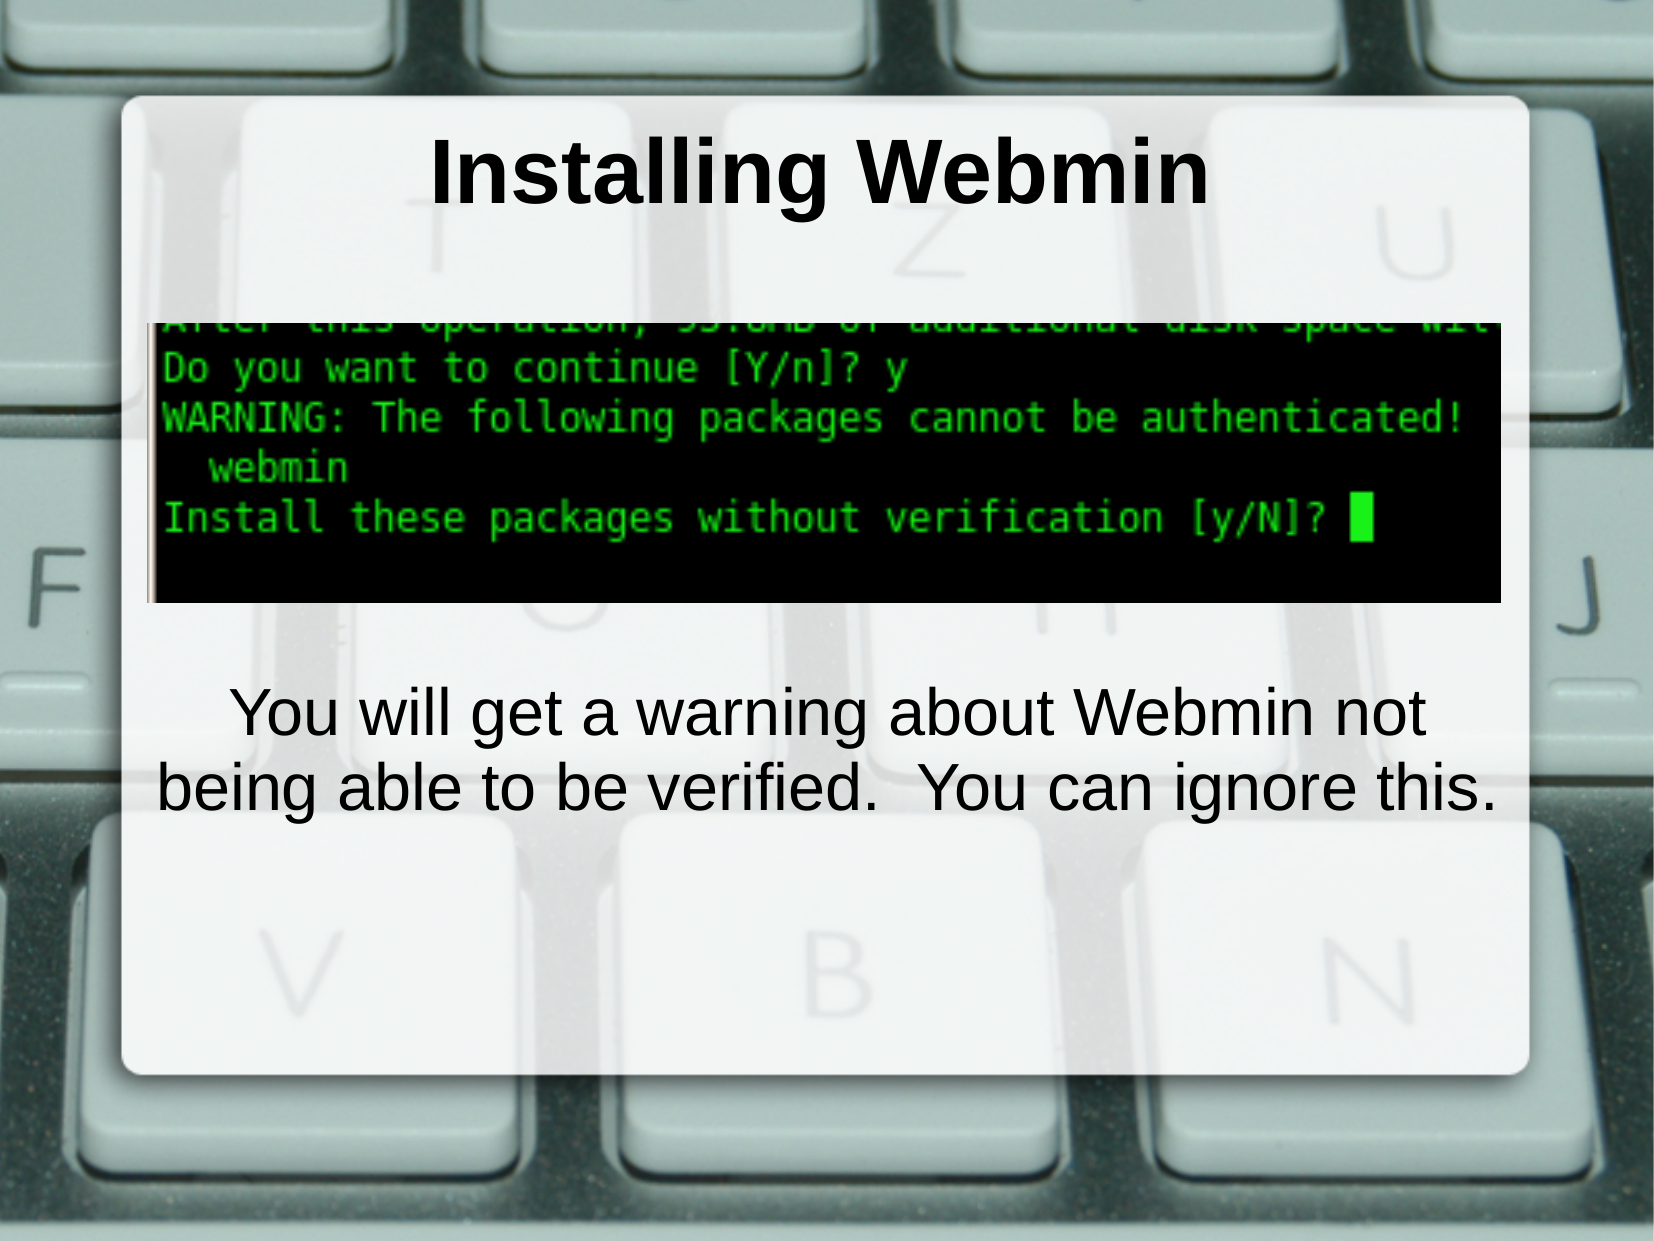

# Installing Webmin
You will get a warning about Webmin not being able to be verified. You can ignore this.